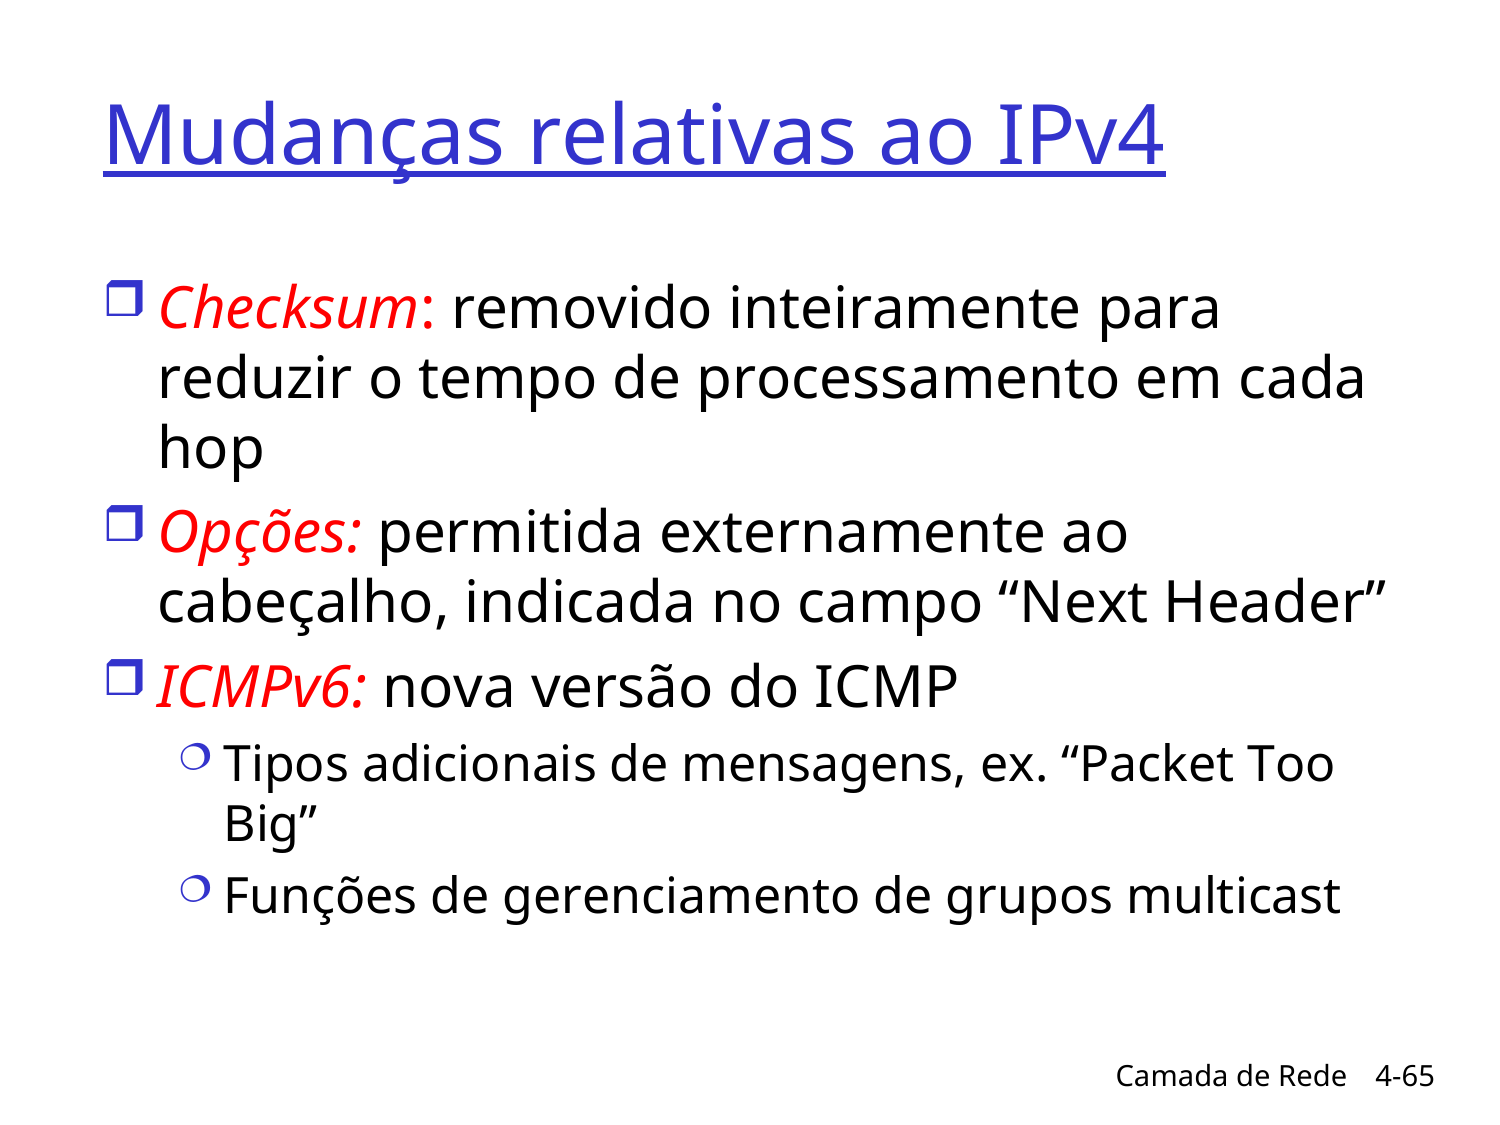

Mudanças relativas ao IPv4
Checksum: removido inteiramente para reduzir o tempo de processamento em cada hop
Opções: permitida externamente ao cabeçalho, indicada no campo “Next Header”
ICMPv6: nova versão do ICMP
Tipos adicionais de mensagens, ex. “Packet Too Big”
Funções de gerenciamento de grupos multicast
Camada de Rede